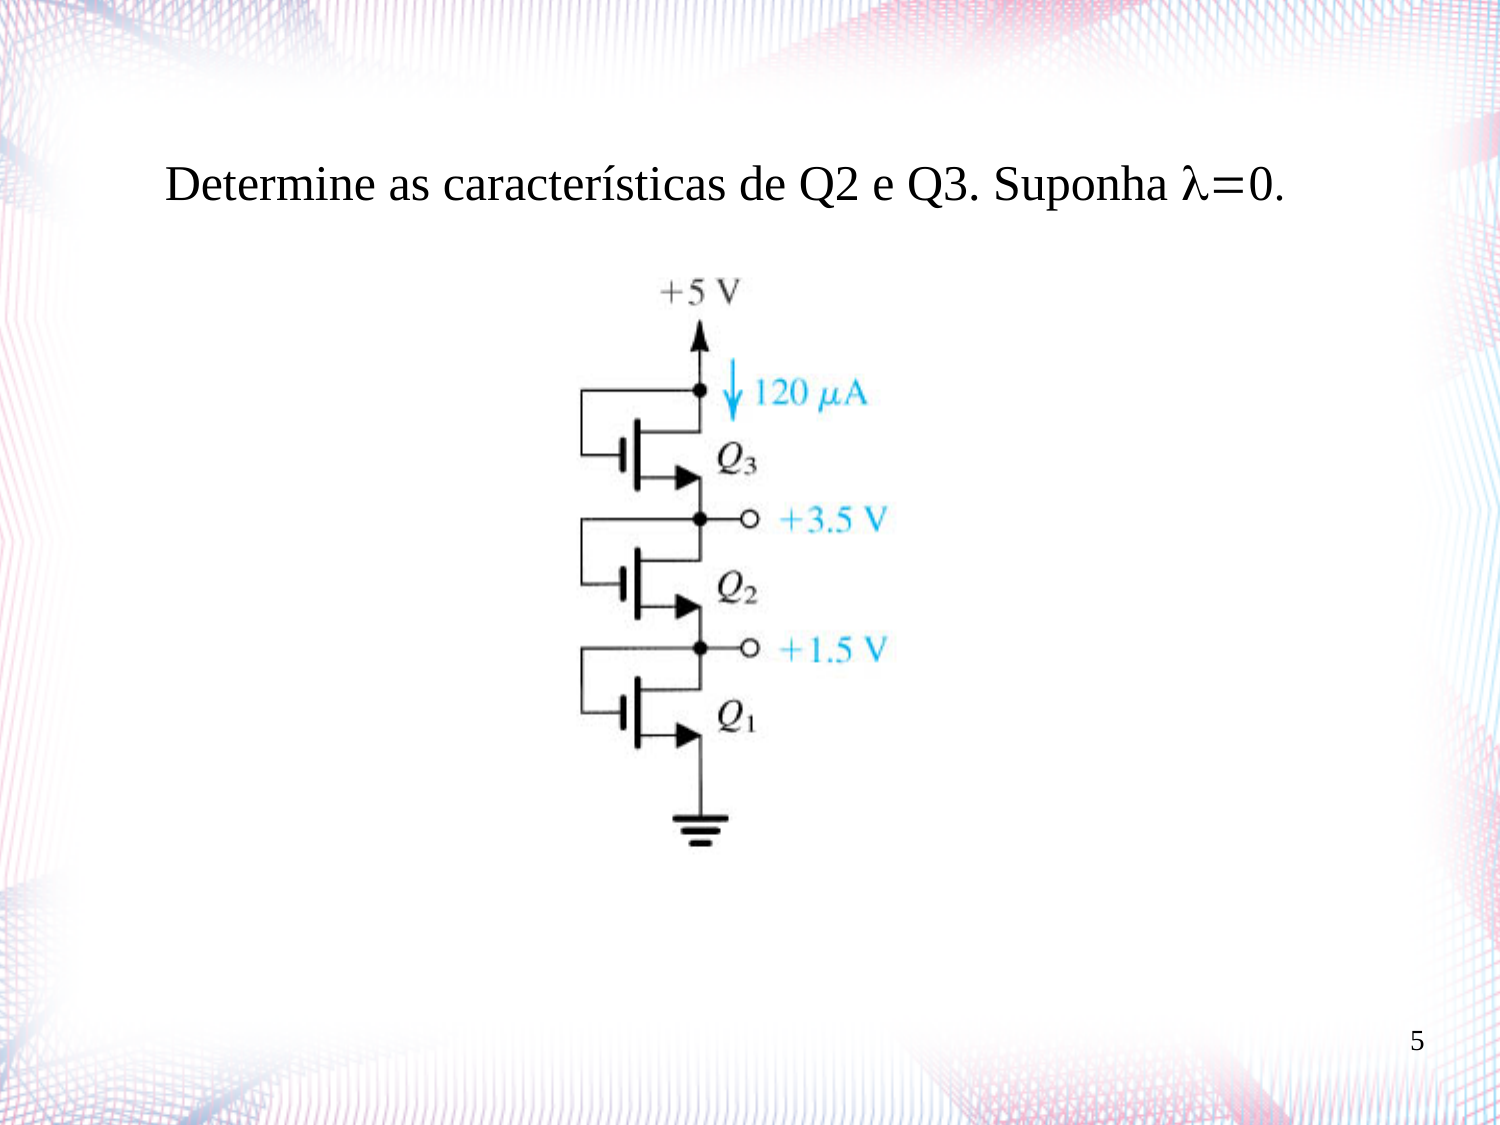

Determine as características de Q2 e Q3. Suponha l=0.
5